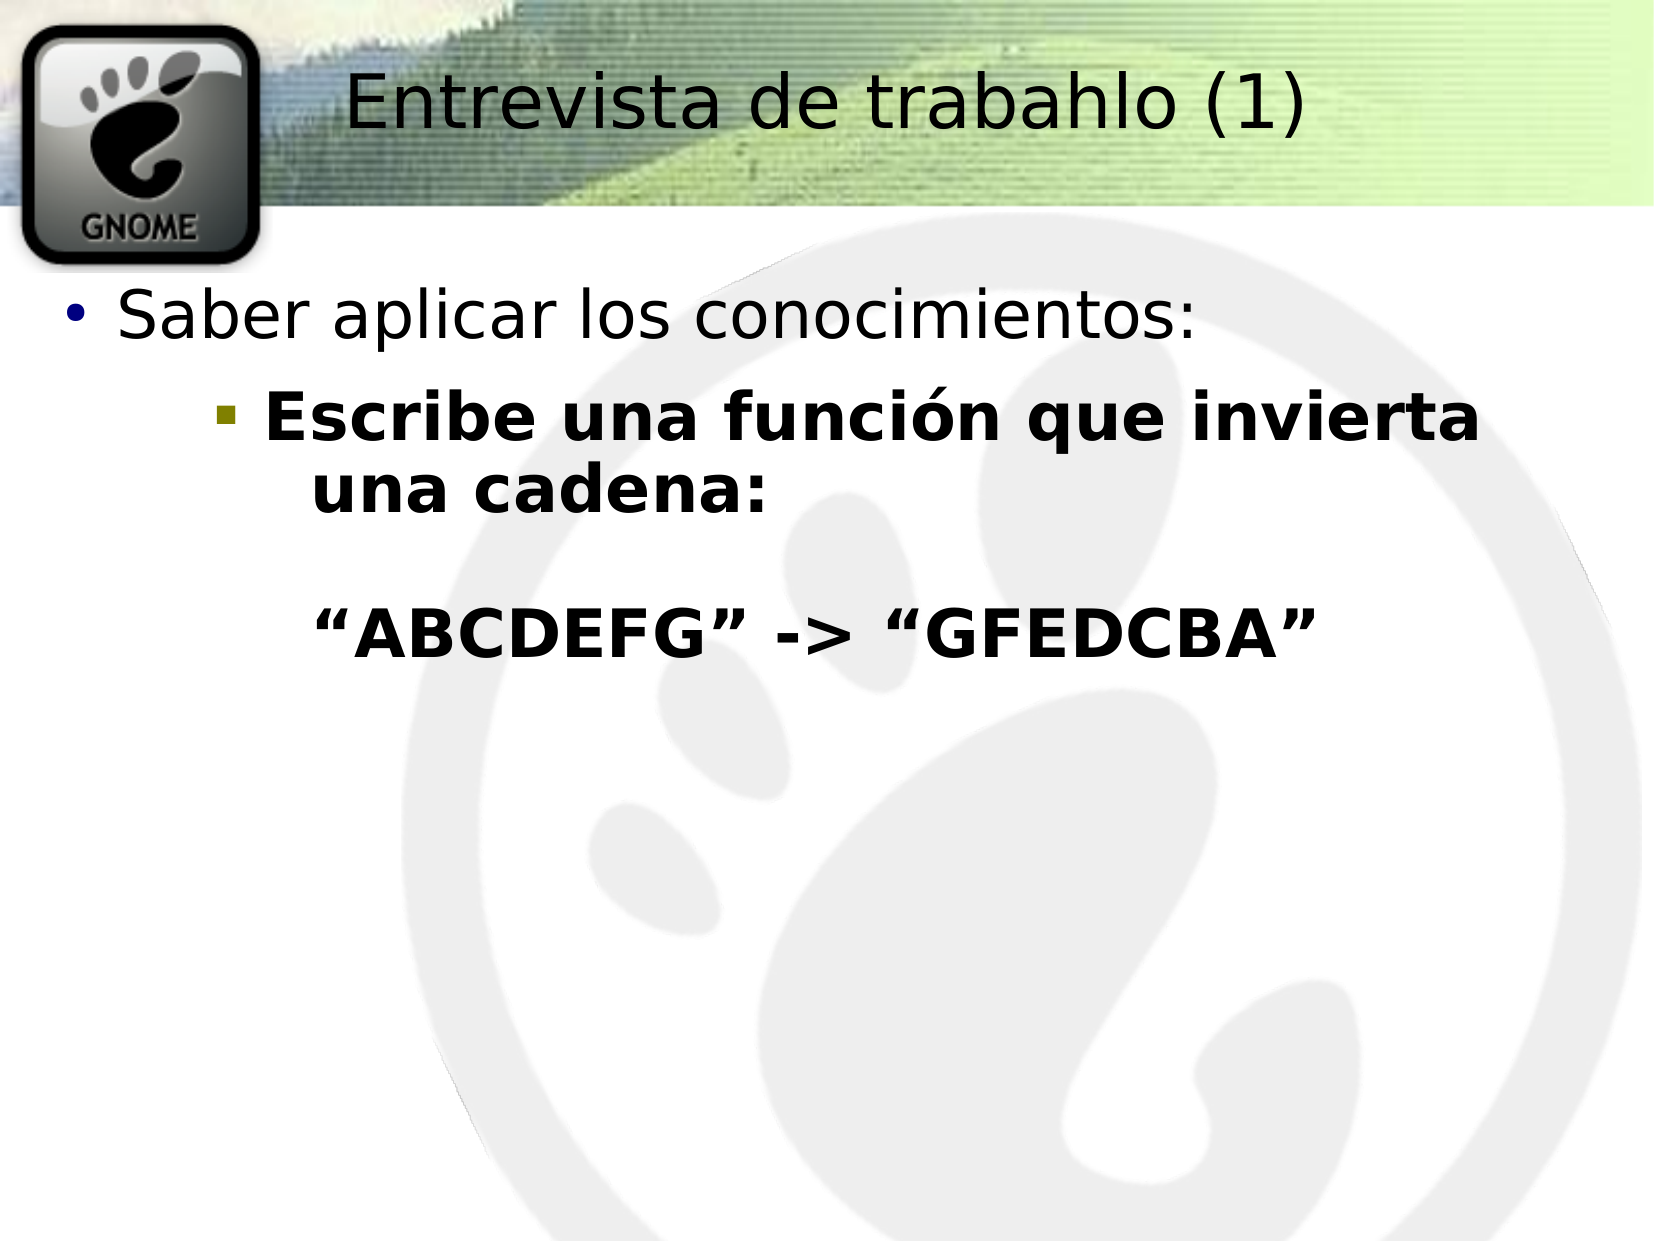

# Entrevista de trabahlo (1)
Saber aplicar los conocimientos:
Escribe una función que invierta una cadena:
“ABCDEFG” -> “GFEDCBA”